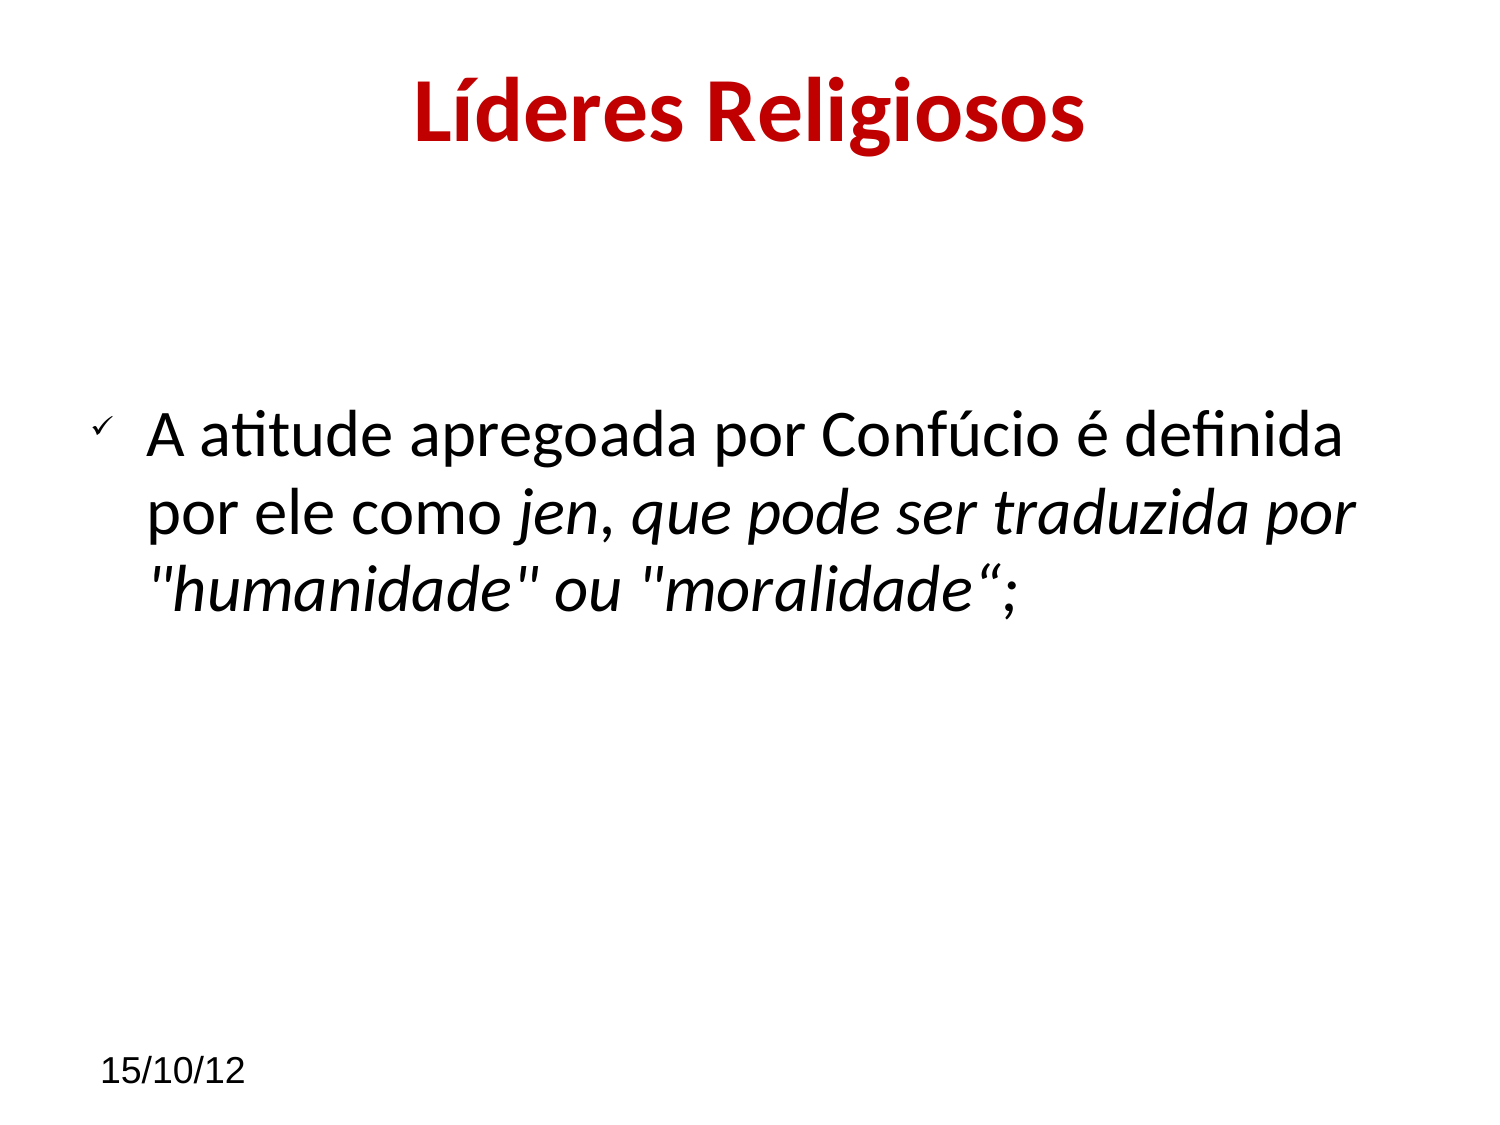

# Líderes Religiosos
A atitude apregoada por Confúcio é definida por ele como jen, que pode ser traduzida por "humanidade" ou "moralidade“;